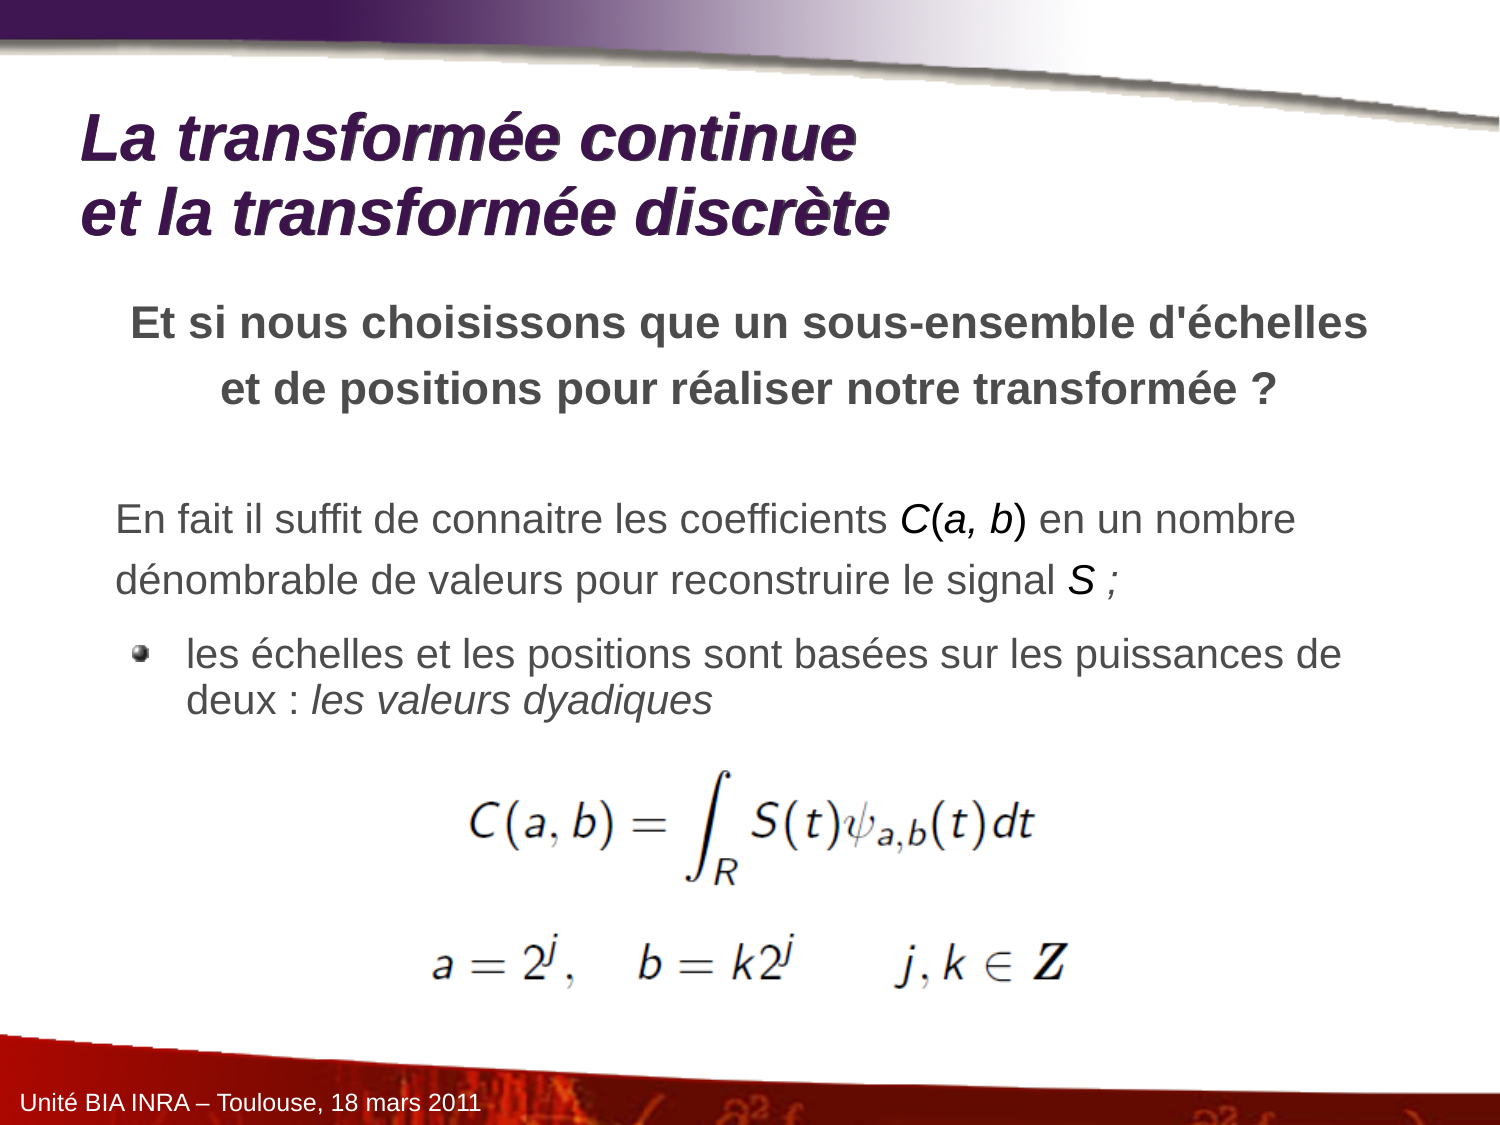

La transformée continue et la transformée discrète
# Et si nous choisissons que un sous-ensemble d'échelles et de positions pour réaliser notre transformée ?
En fait il suffit de connaitre les coefficients C(a, b) en un nombre dénombrable de valeurs pour reconstruire le signal S ;
les échelles et les positions sont basées sur les puissances de deux : les valeurs dyadiques